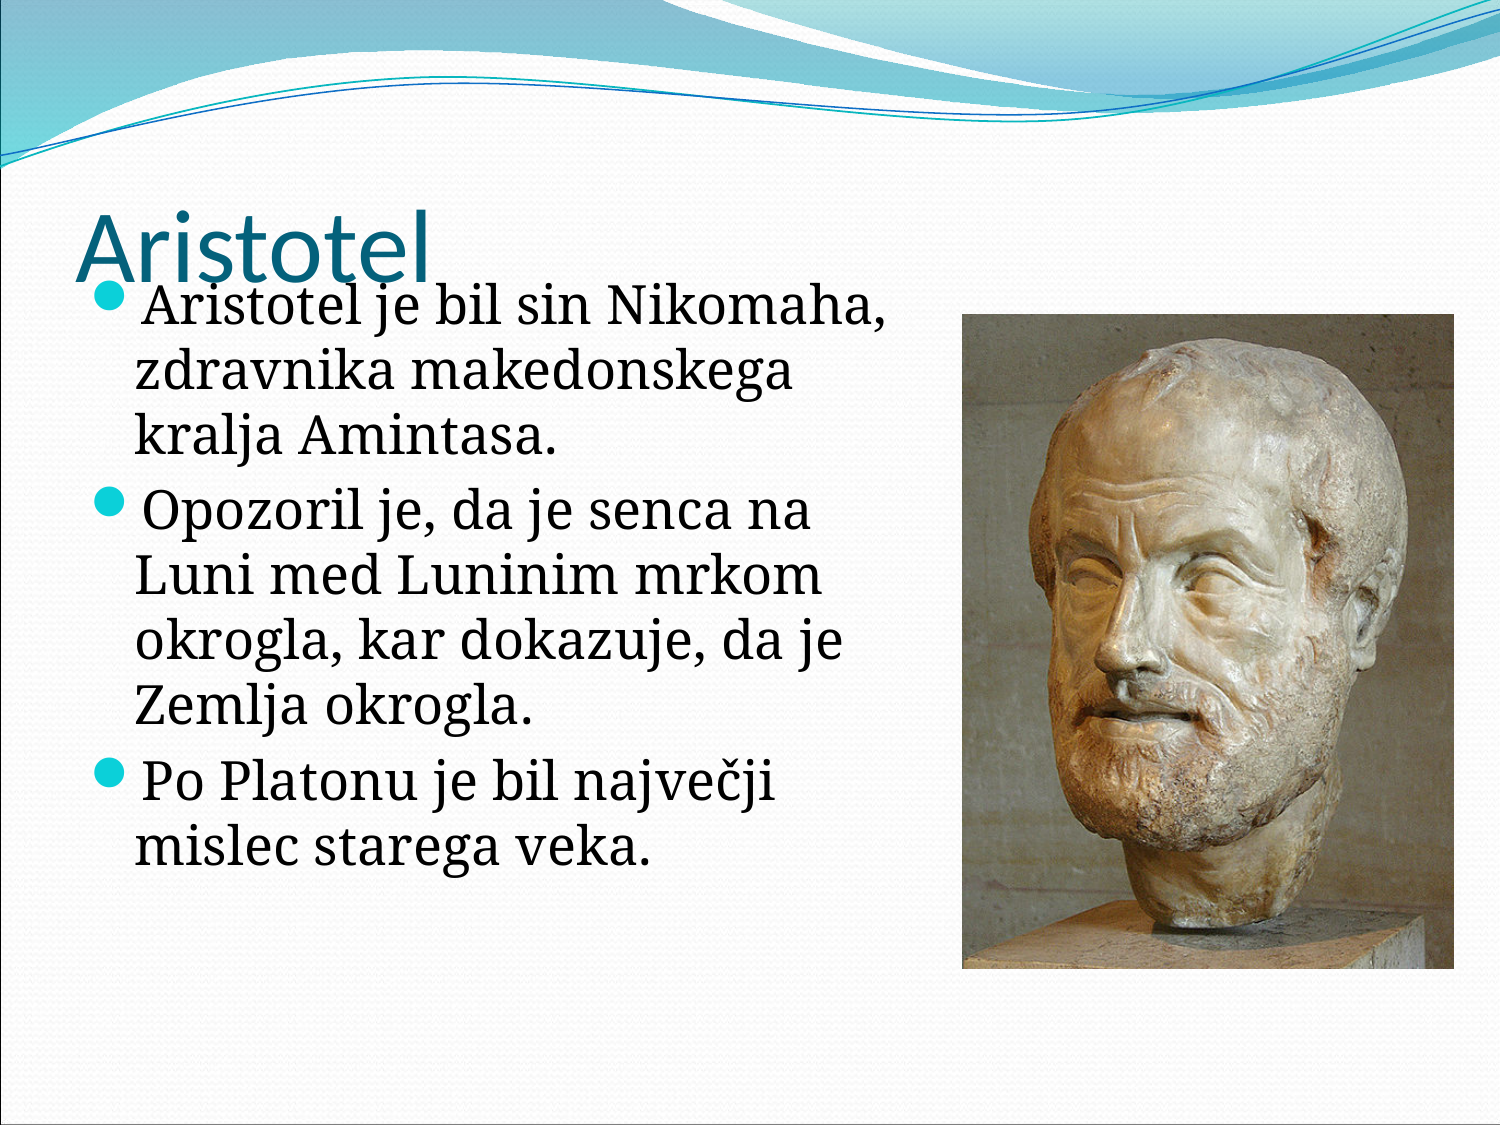

# Aristotel
Aristotel je bil sin Nikomaha, zdravnika makedonskega kralja Amintasa.
Opozoril je, da je senca na Luni med Luninim mrkom okrogla, kar dokazuje, da je Zemlja okrogla.
Po Platonu je bil največji mislec starega veka.